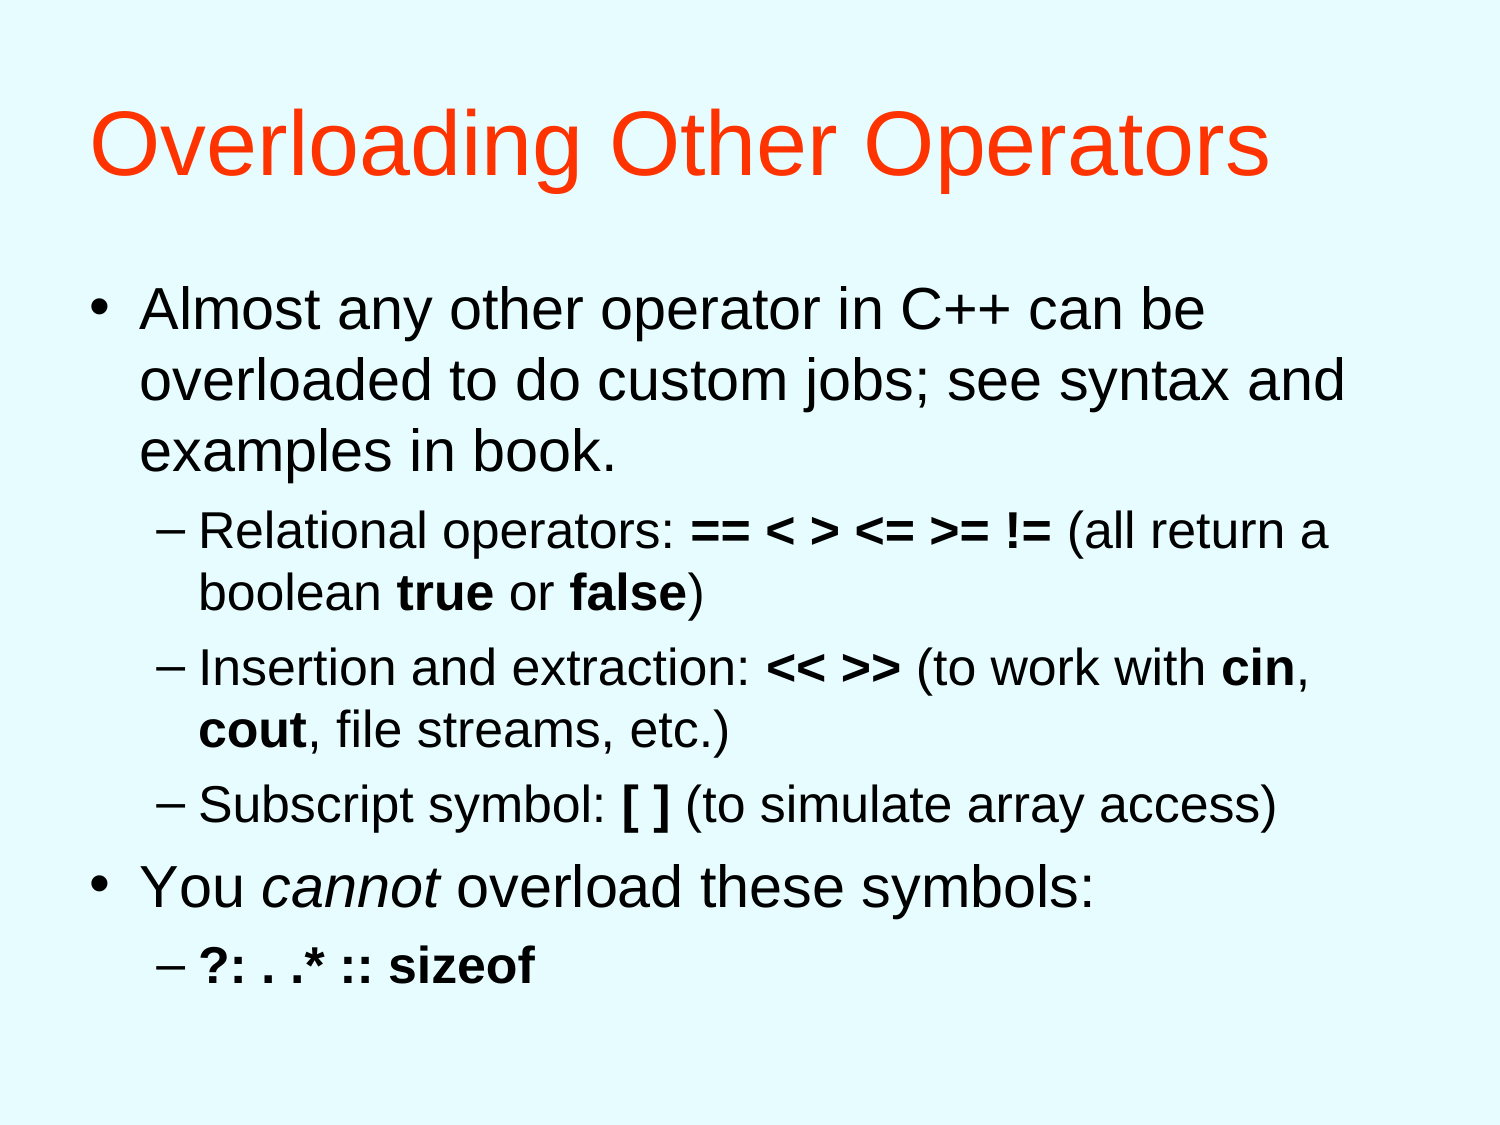

# Overloading Other Operators
Almost any other operator in C++ can be overloaded to do custom jobs; see syntax and examples in book.
Relational operators: == < > <= >= != (all return a boolean true or false)
Insertion and extraction: << >> (to work with cin, cout, file streams, etc.)
Subscript symbol: [ ] (to simulate array access)
You cannot overload these symbols:
?: . .* :: sizeof